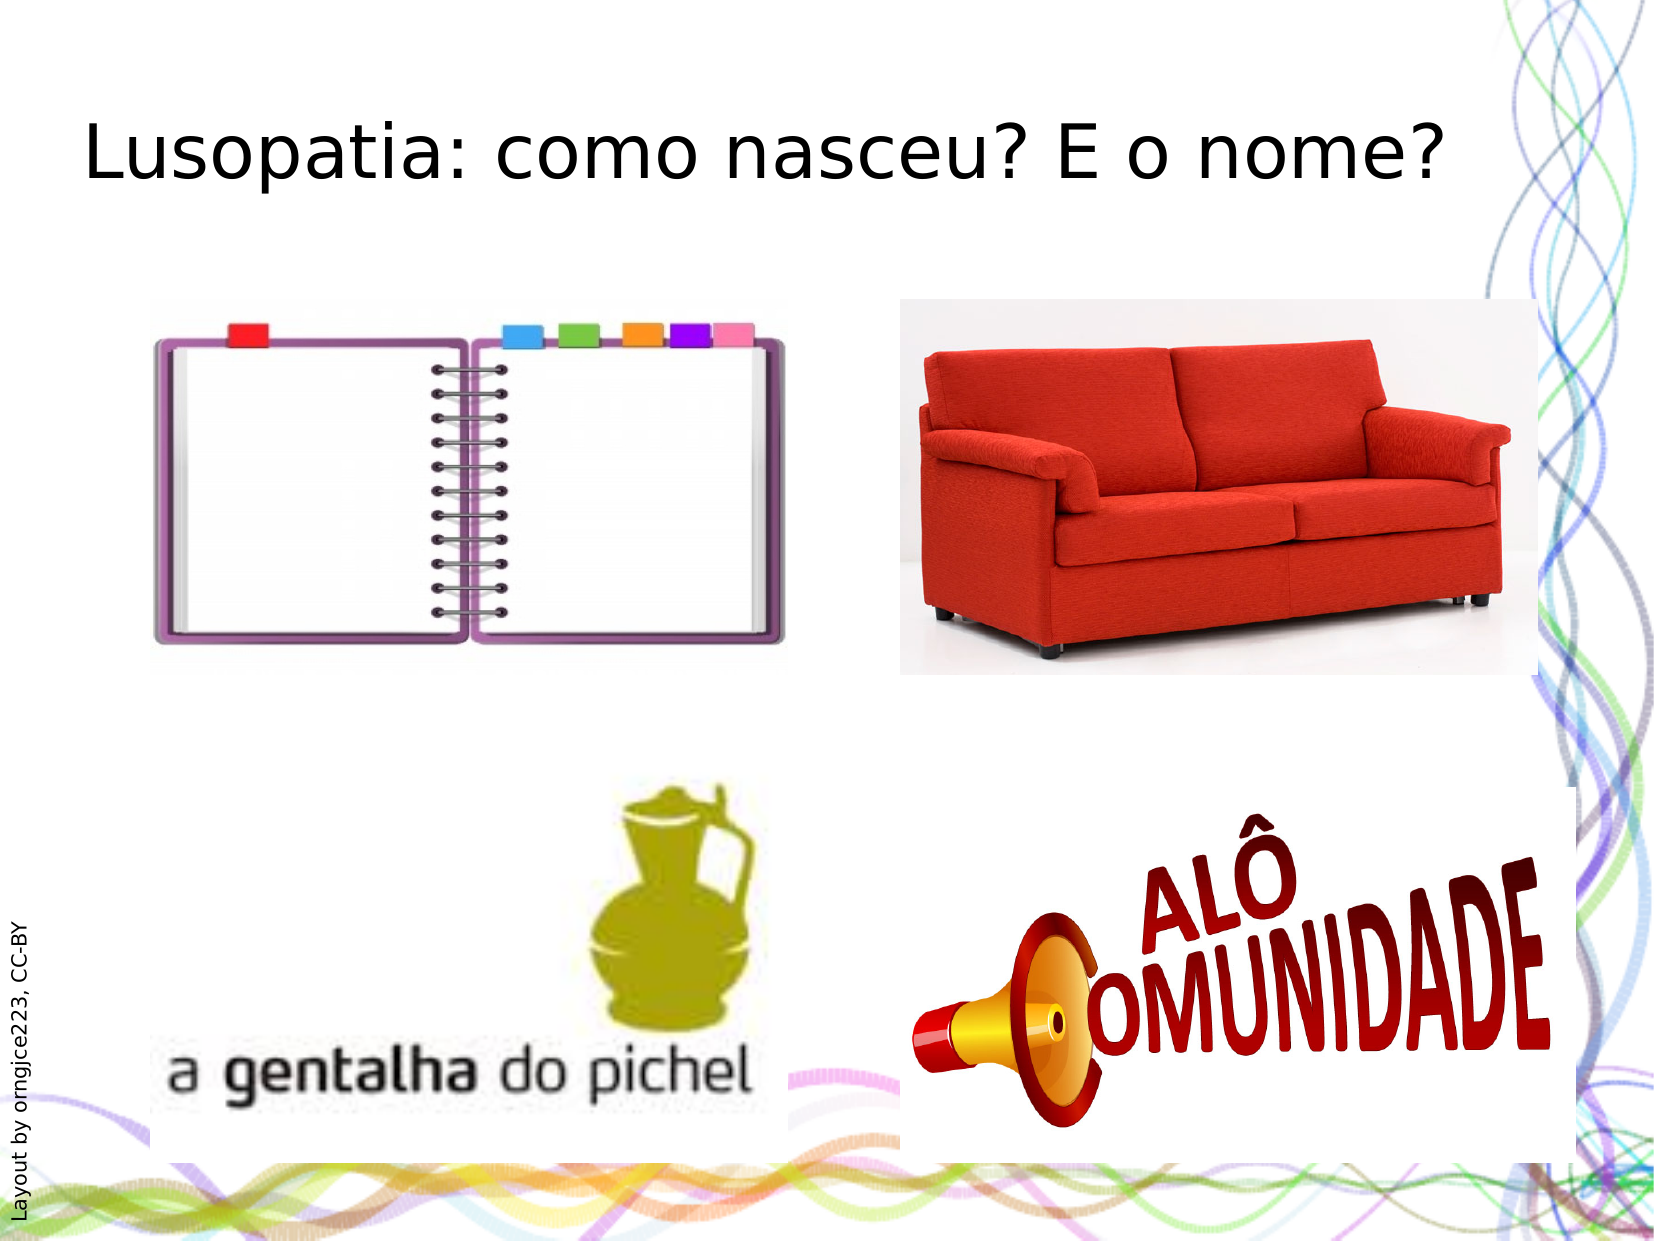

# Lusopatia: como nasceu? E o nome?